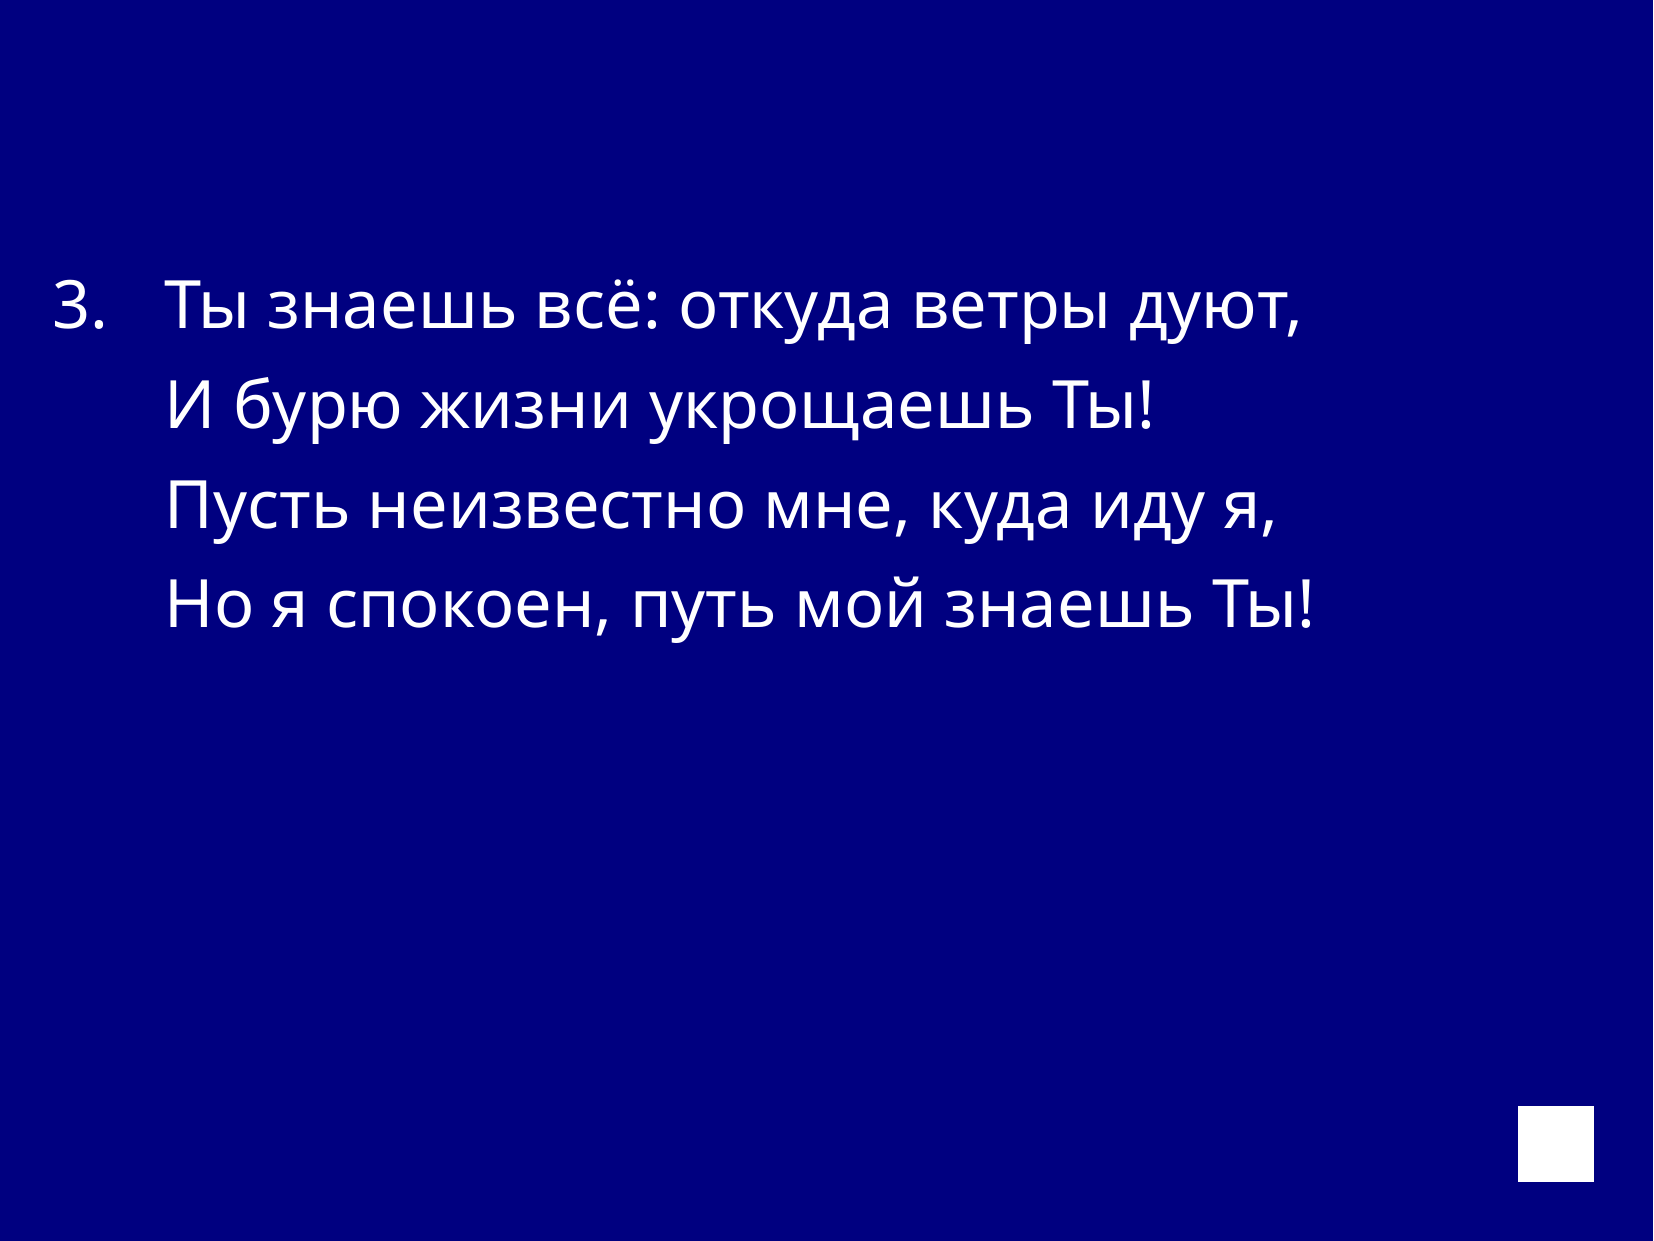

3.	Ты знаешь всё: откуда ветры дуют,
	И бурю жизни укрощаешь Ты!
	Пусть неизвестно мне, куда иду я,
	Но я спокоен, путь мой знаешь Ты!